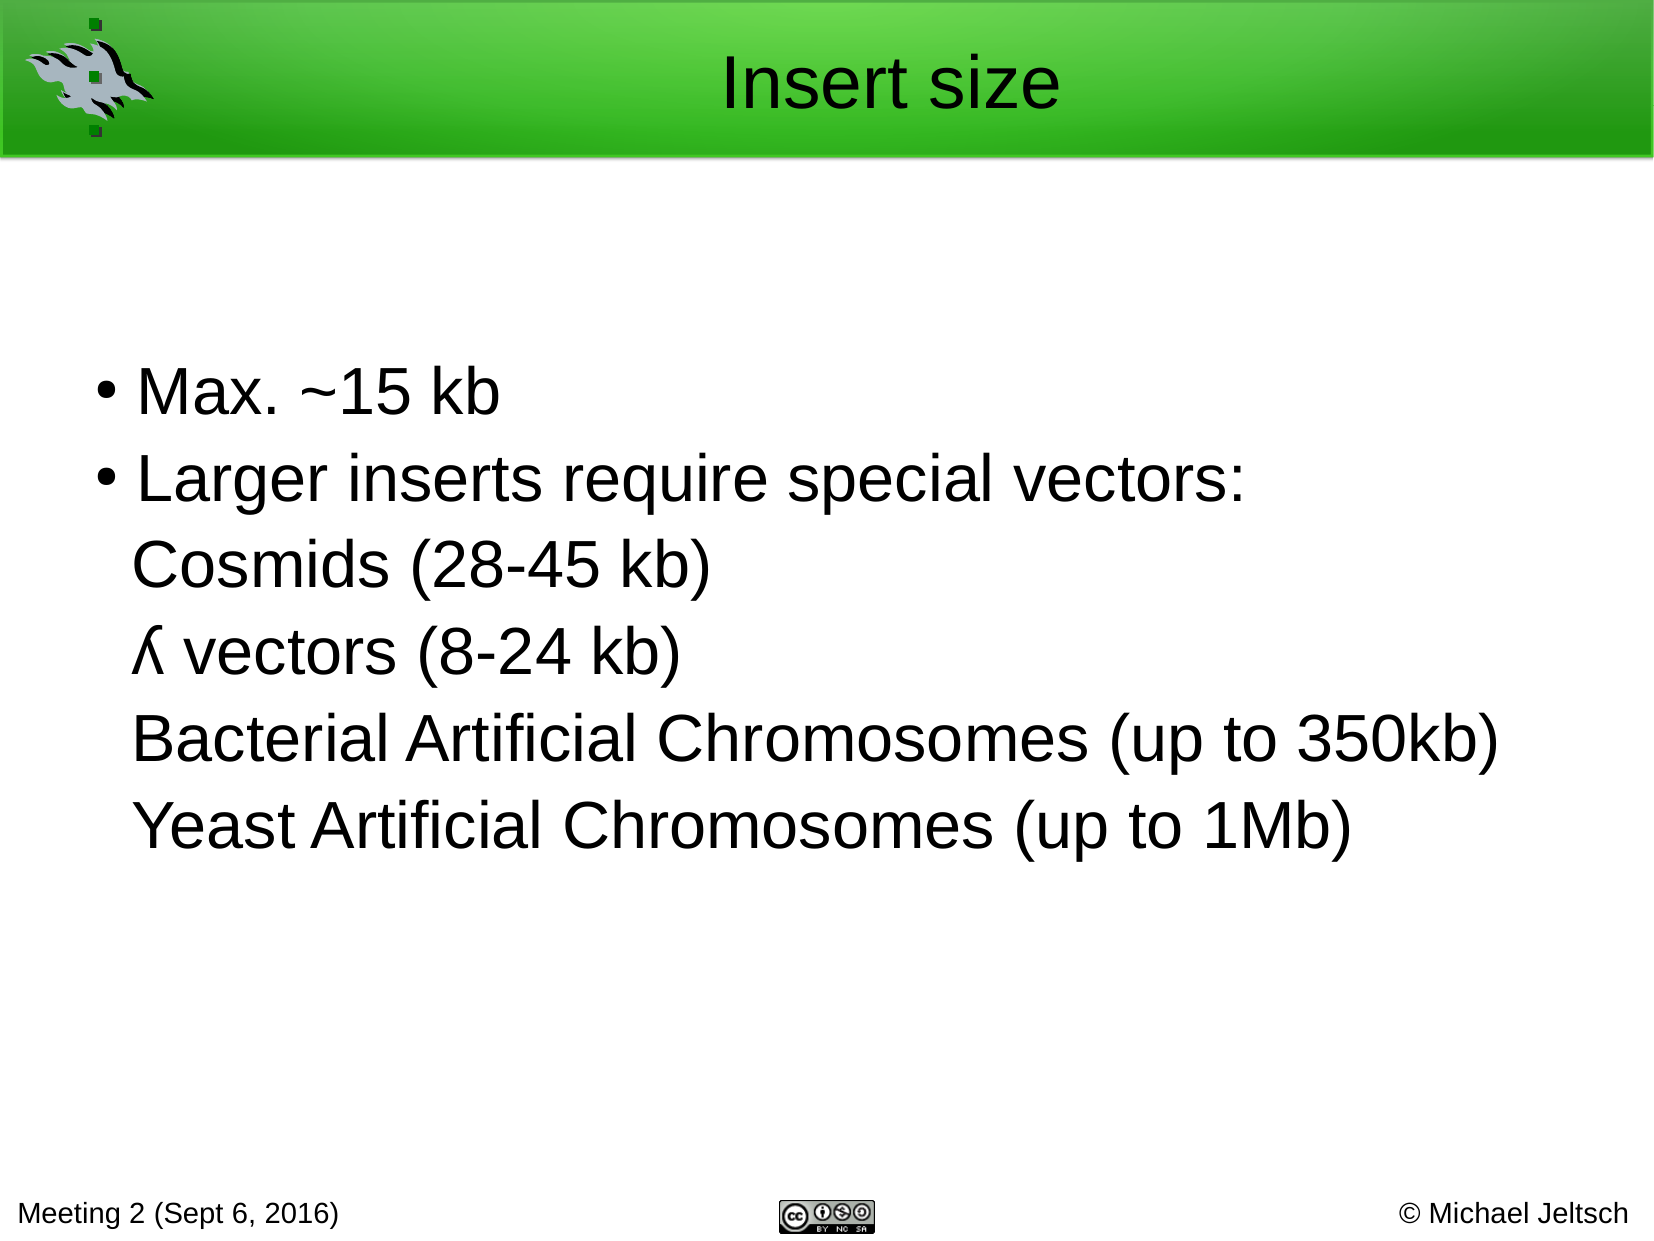

# Insert size
 Max. ~15 kb
 Larger inserts require special vectors:
 Cosmids (28-45 kb)
 ʎ vectors (8-24 kb)
 Bacterial Artificial Chromosomes (up to 350kb)
 Yeast Artificial Chromosomes (up to 1Mb)